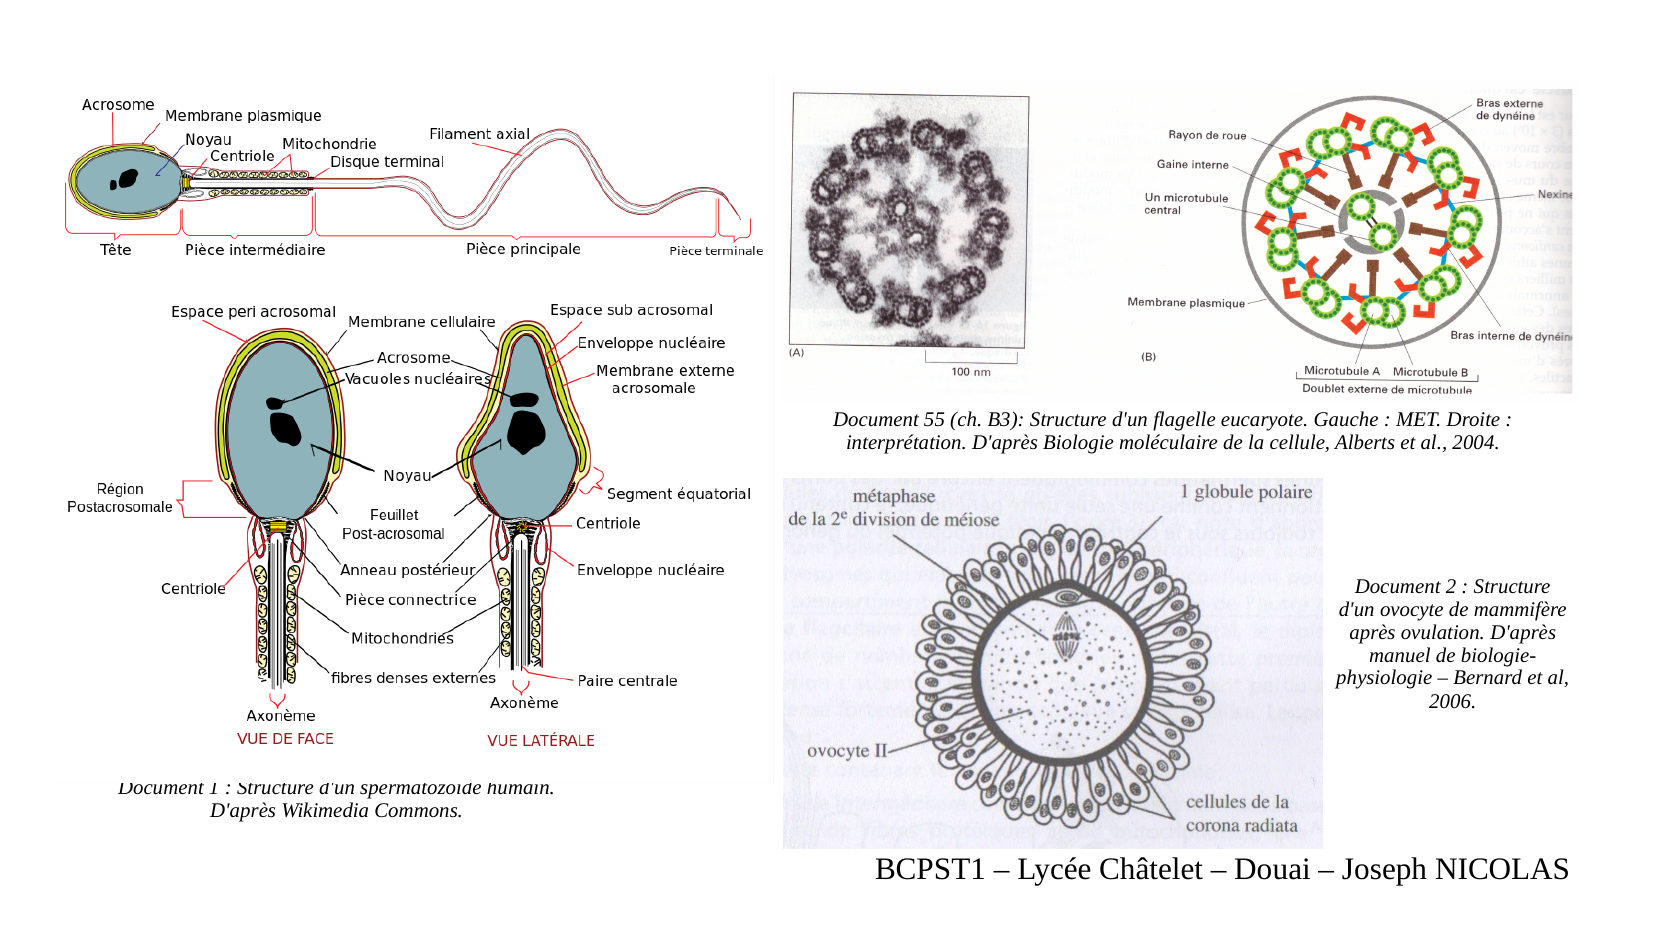

Document 55 (ch. B3): Structure d'un flagelle eucaryote. Gauche : MET. Droite : interprétation. D'après Biologie moléculaire de la cellule, Alberts et al., 2004.
Document 2 : Structure d'un ovocyte de mammifère après ovulation. D'après manuel de biologie-physiologie – Bernard et al, 2006.
Document 1 : Structure d'un spermatozoïde humain. D'après Wikimedia Commons.
BCPST1 – Lycée Châtelet – Douai – Joseph NICOLAS